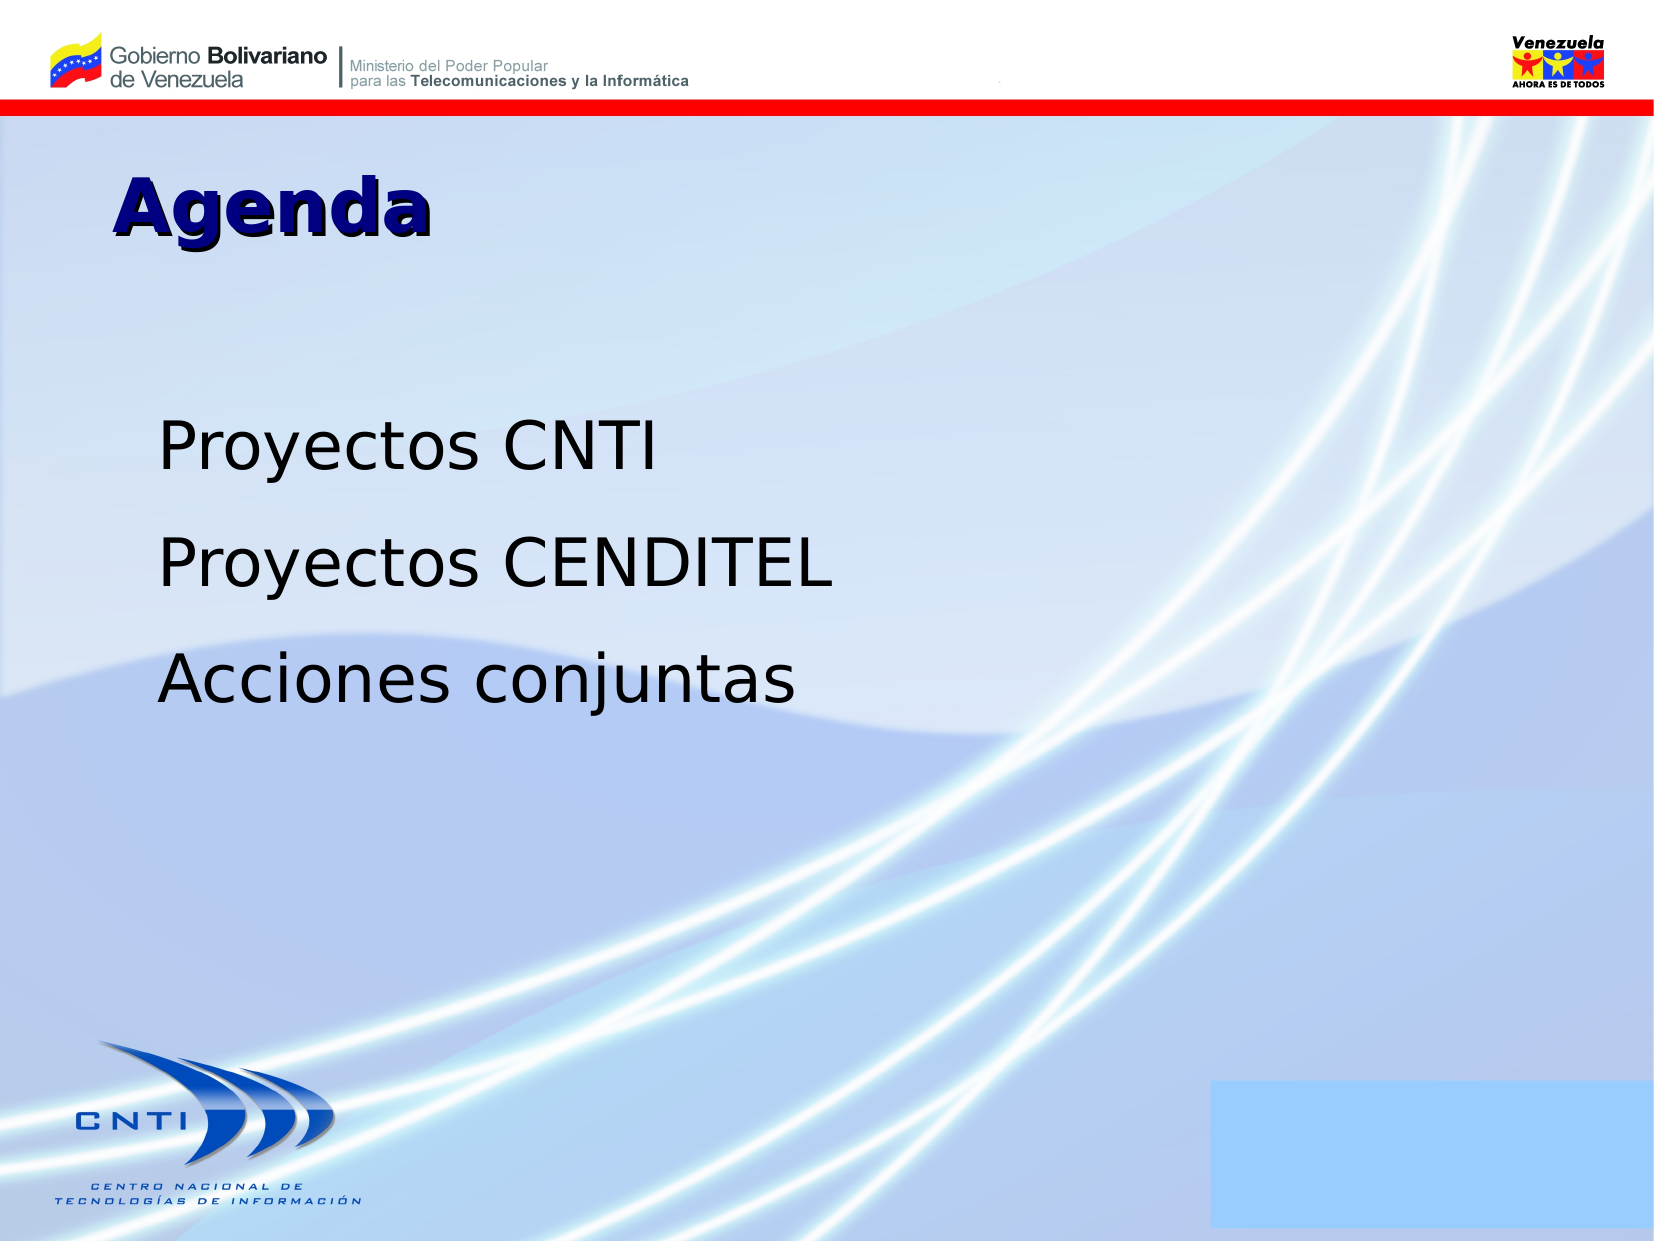

Agenda
# Proyectos CNTI
 Proyectos CENDITEL
 Acciones conjuntas